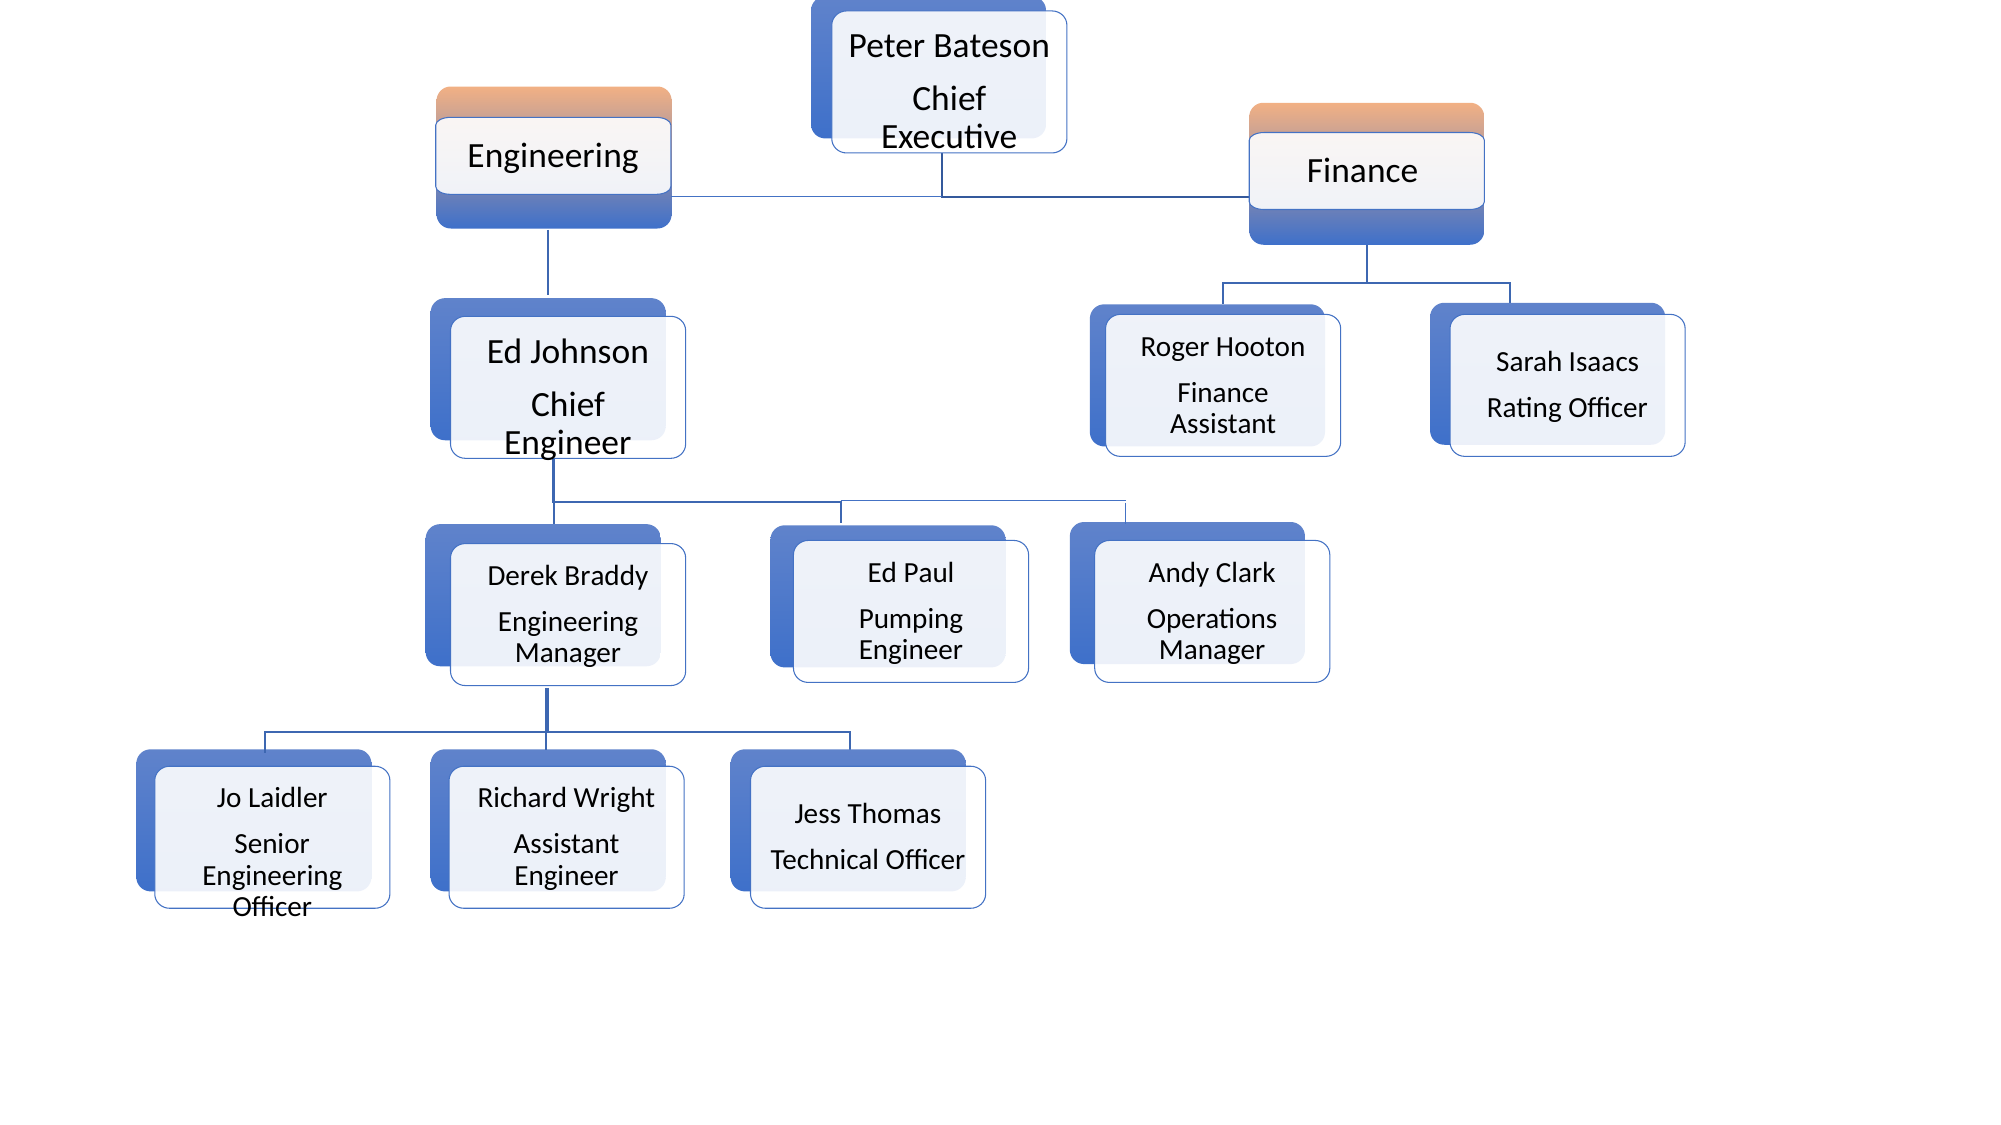

Peter Bateson
Chief Executive
Engineering
Finance
Roger Hooton
Finance Assistant
Sarah Isaacs
Rating Officer
Ed Johnson
Chief Engineer
Derek Braddy
Engineering Manager
Richard Wright
Assistant Engineer
Ed Paul
Pumping Engineer
Andy Clark
Operations Manager
Jo Laidler
Senior Engineering Officer
Jess Thomas
Technical Officer